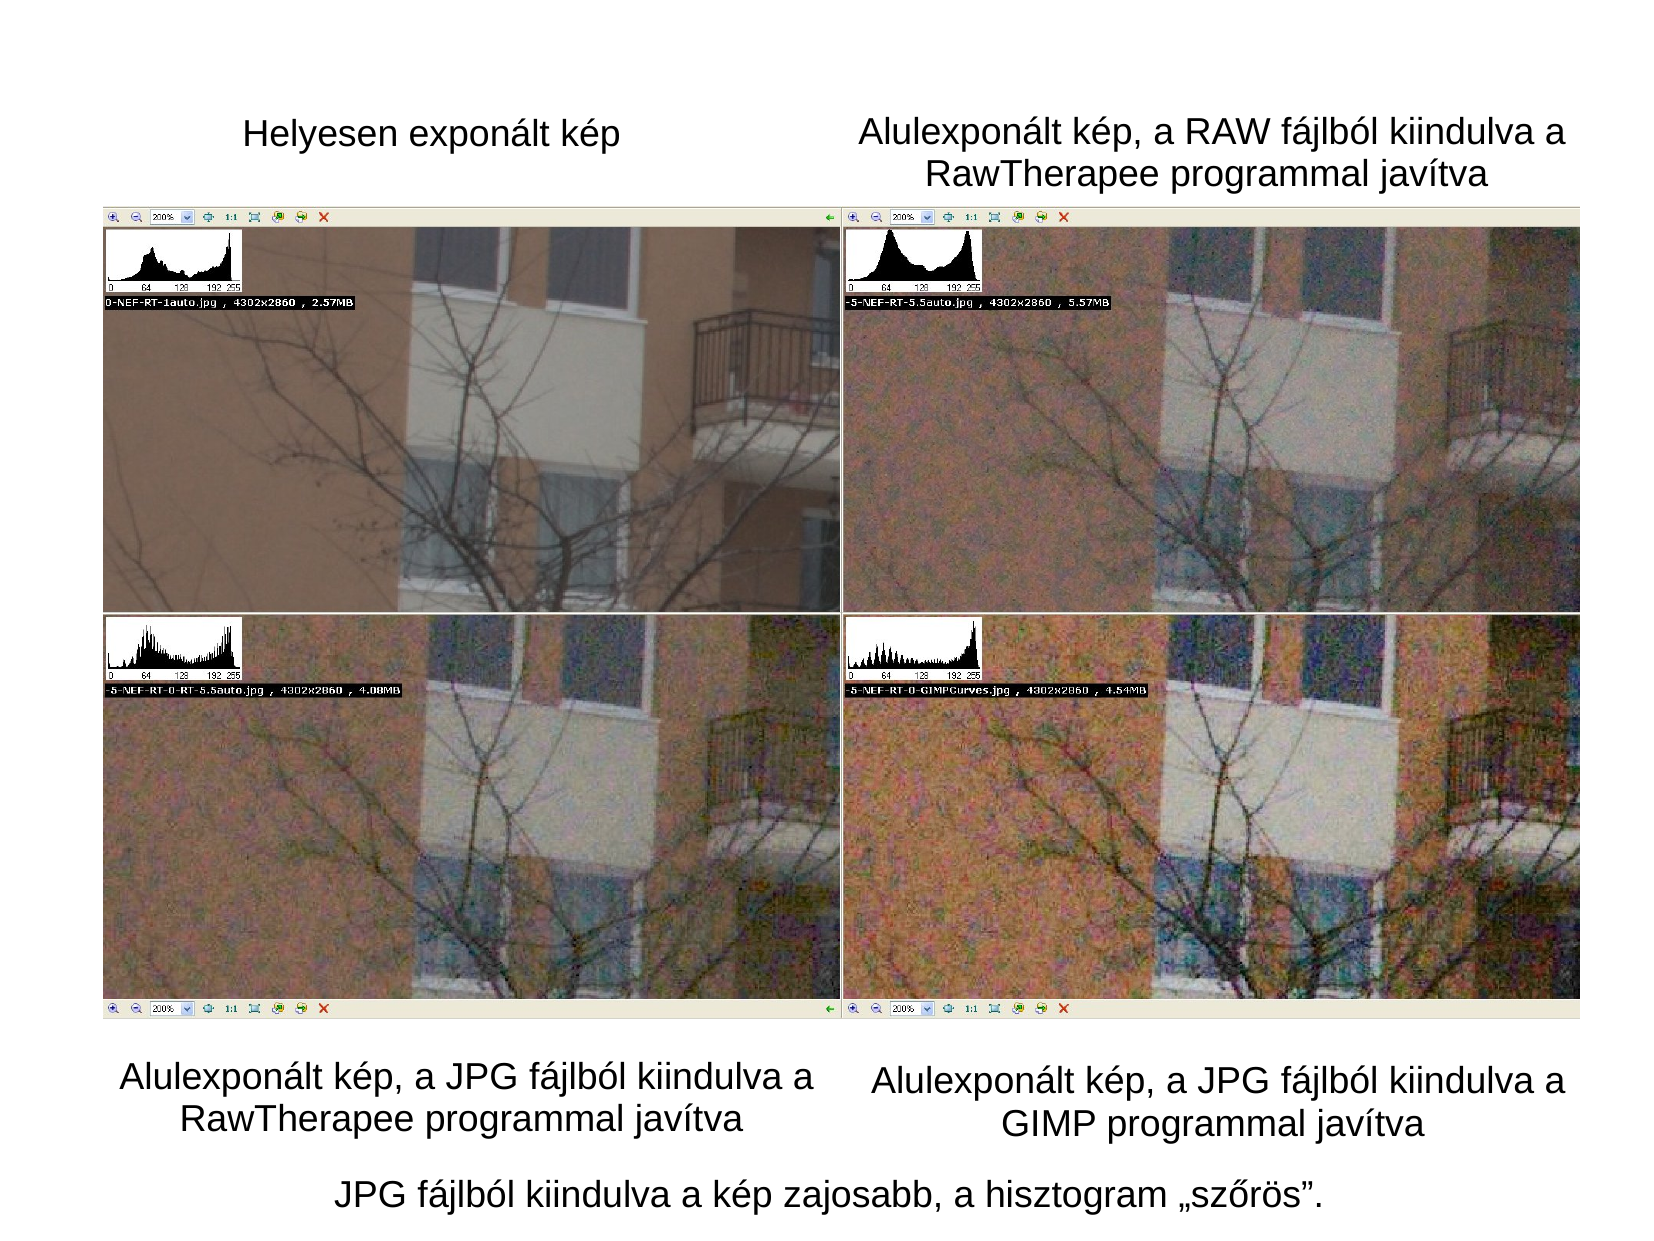

Alulexponált kép, a RAW fájlból kiindulva a
RawTherapee programmal javítva
Helyesen exponált kép
Alulexponált kép, a JPG fájlból kiindulva a
RawTherapee programmal javítva
Alulexponált kép, a JPG fájlból kiindulva a
GIMP programmal javítva
JPG fájlból kiindulva a kép zajosabb, a hisztogram „szőrös”.